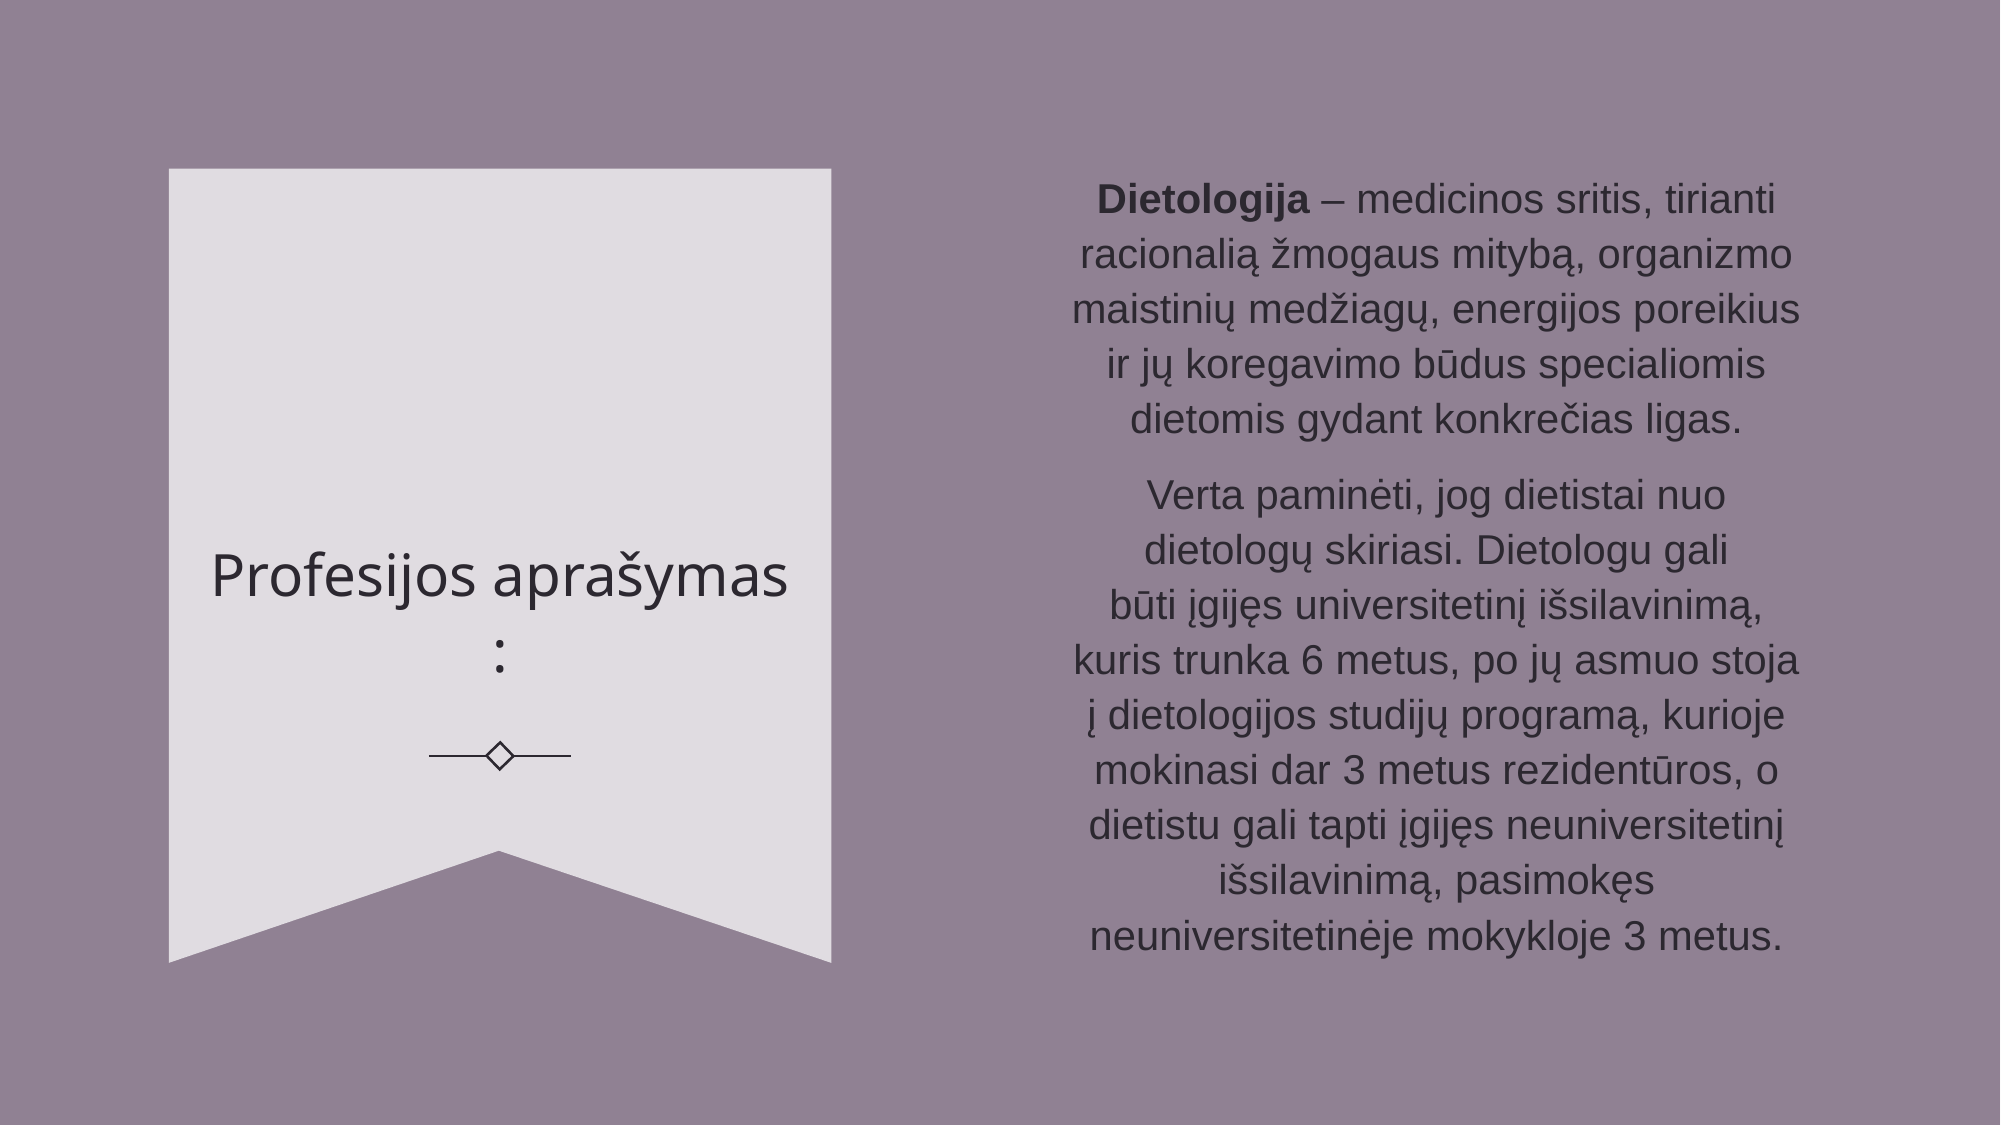

Dietologija – medicinos sritis, tirianti racionalią žmogaus mitybą, organizmo maistinių medžiagų, energijos poreikius ir jų koregavimo būdus specialiomis dietomis gydant konkrečias ligas.
Verta paminėti, jog dietistai nuo dietologų skiriasi. Dietologu gali būti įgijęs universitetinį išsilavinimą, kuris trunka 6 metus, po jų asmuo stoja į dietologijos studijų programą, kurioje mokinasi dar 3 metus rezidentūros, o dietistu gali tapti įgijęs neuniversitetinį išsilavinimą, pasimokęs neuniversitetinėje mokykloje 3 metus.
# Profesijos aprašymas: